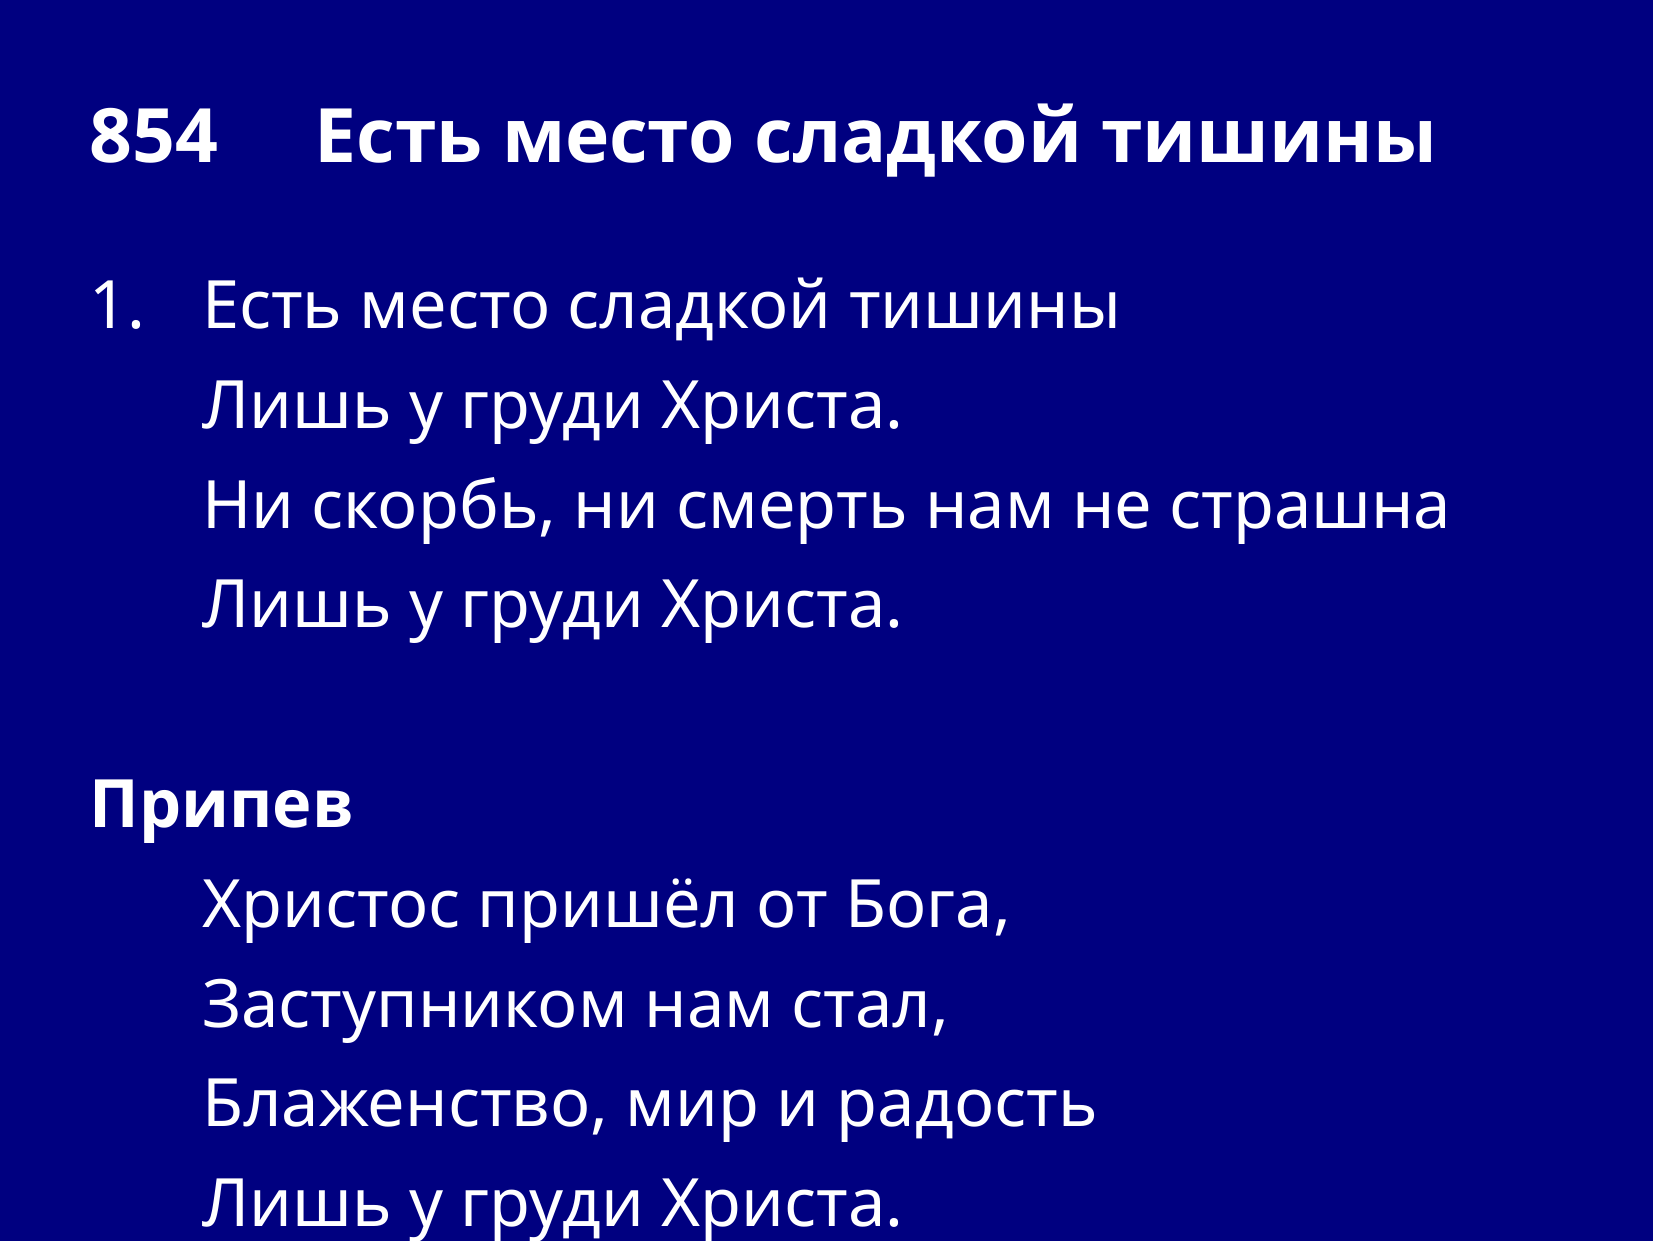

854	Есть место сладкой тишины
1.	Есть место сладкой тишины
	Лишь у груди Христа.
	Ни скорбь, ни смерть нам не страшна
	Лишь у груди Христа.
Припев
	Христос пришёл от Бога,
	Заступником нам стал,
	Блаженство, мир и радость
	Лишь у груди Христа.